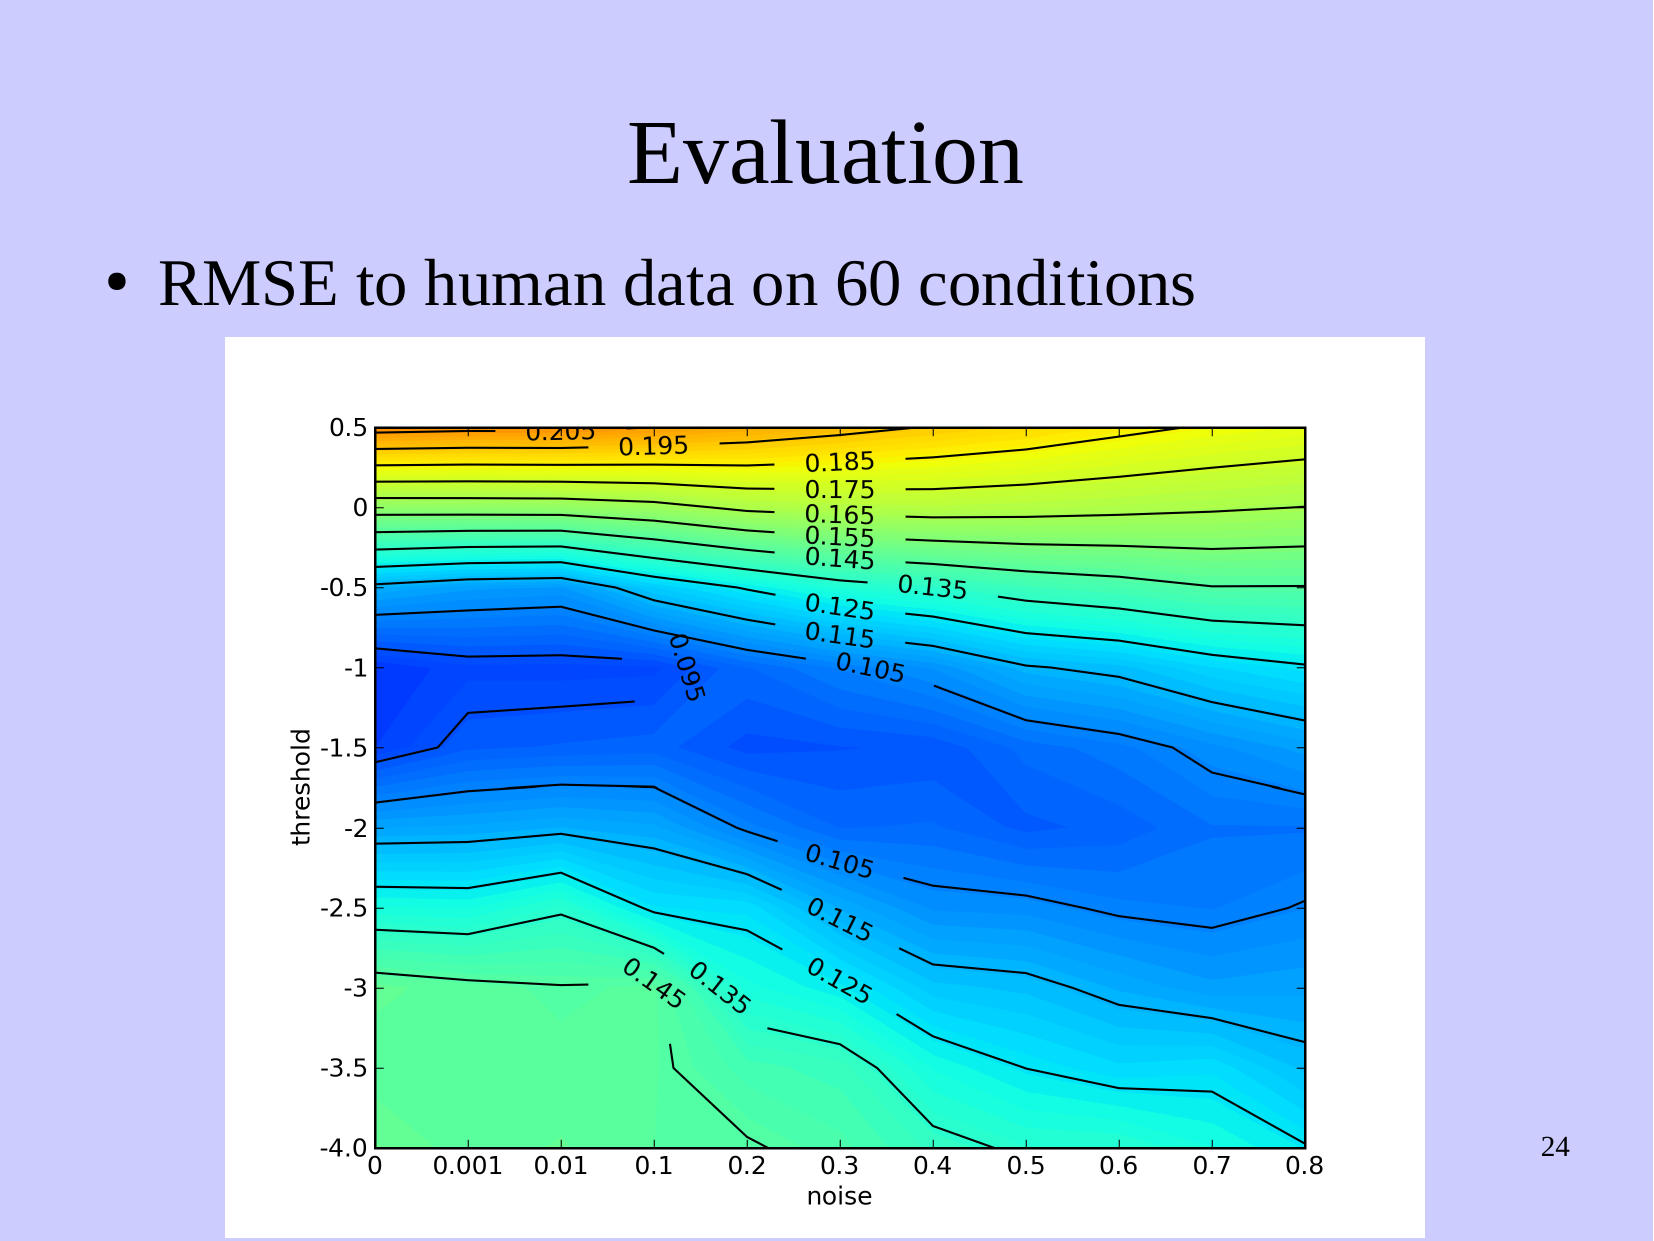

# Evaluation
RMSE to human data on 60 conditions
24